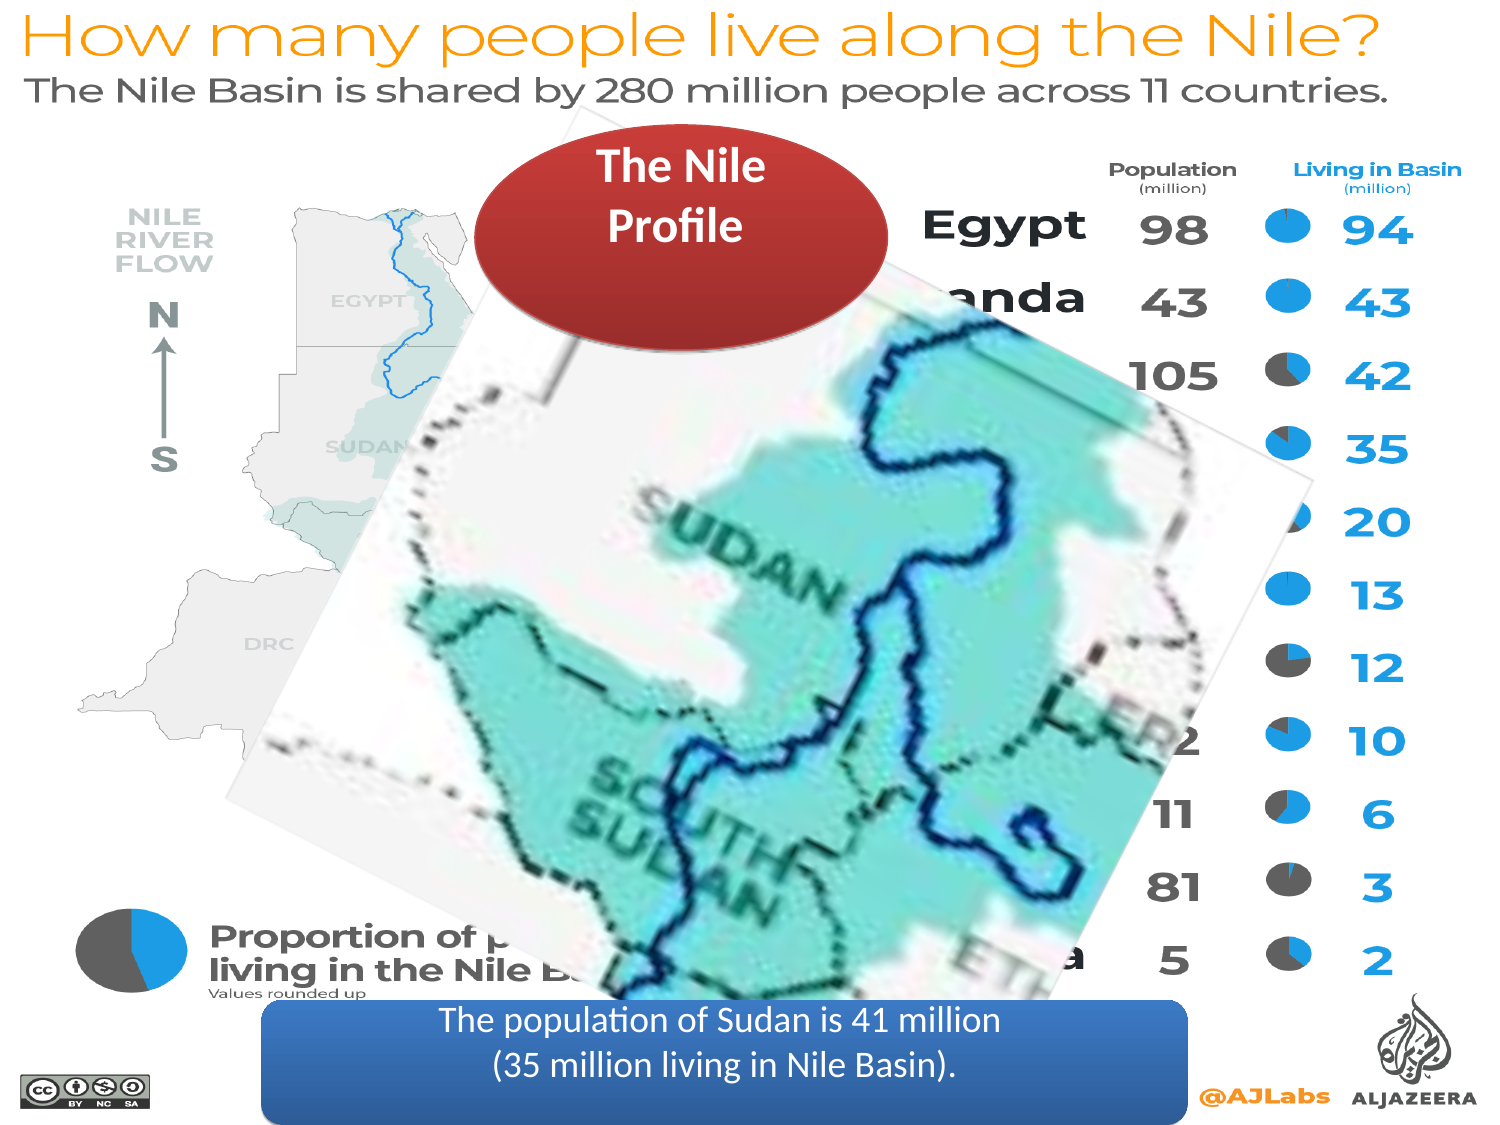

The Nile Profile
The population of Sudan is 41 million
(35 million living in Nile Basin).